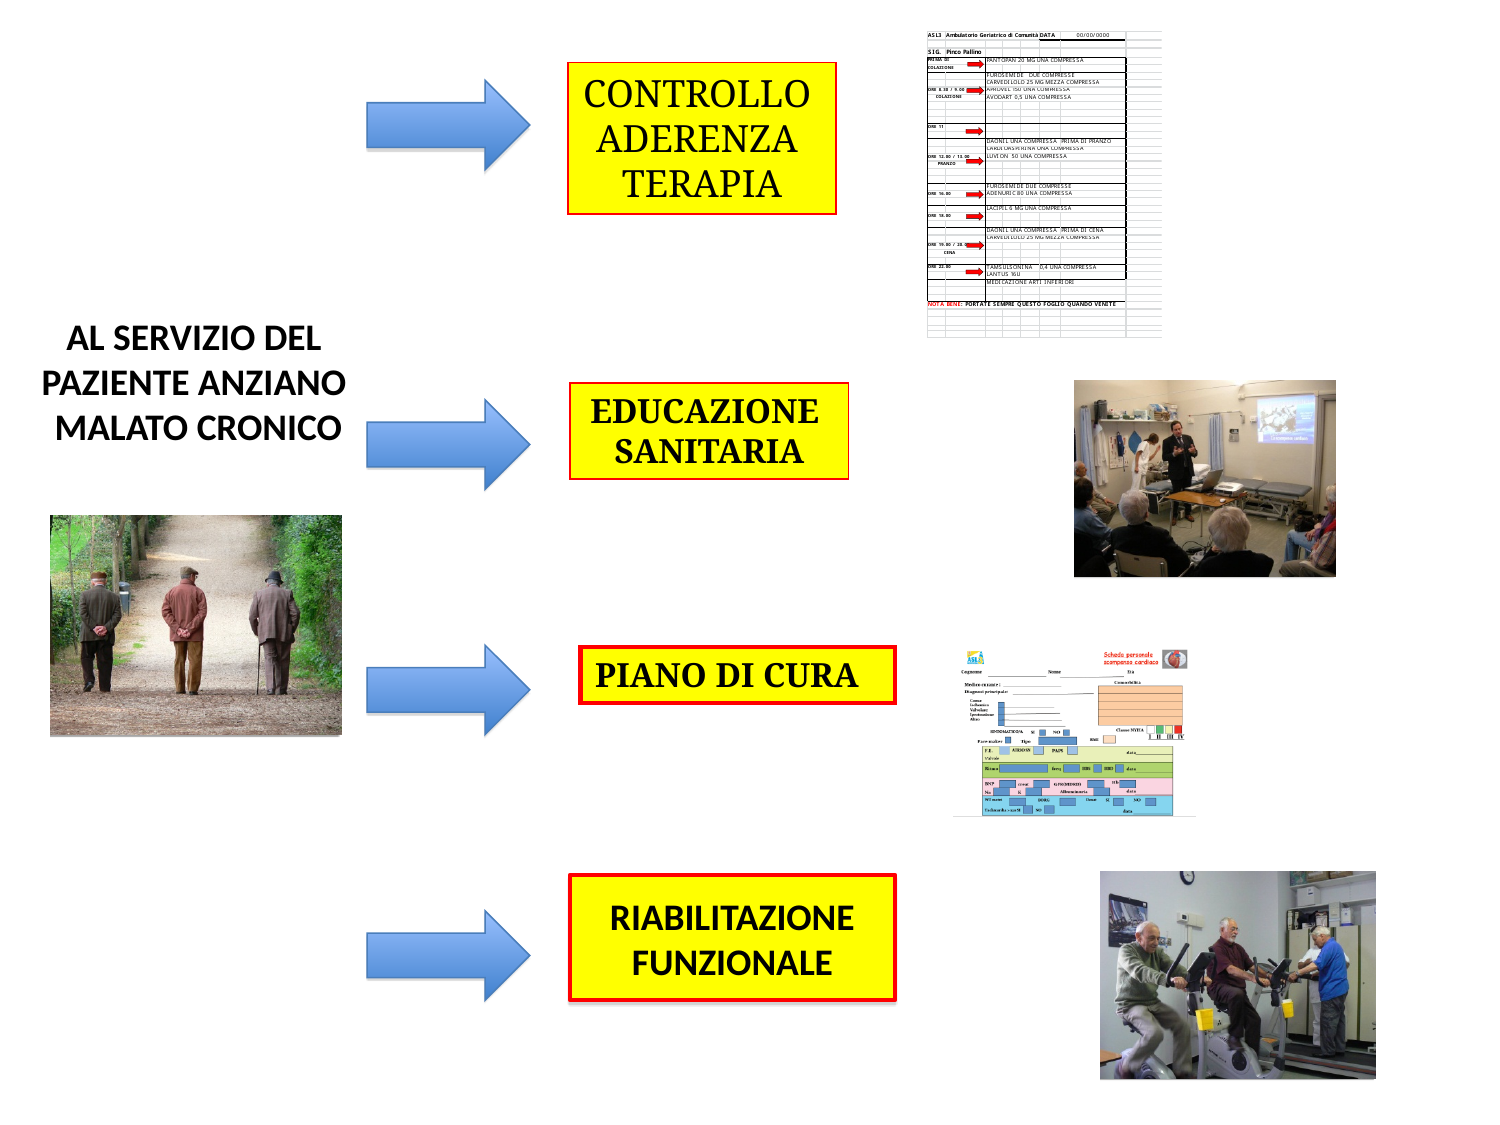

CONTROLLO
ADERENZA
TERAPIA
AL SERVIZIO DEL
PAZIENTE ANZIANO
MALATO CRONICO
#
EDUCAZIONE
SANITARIA
PIANO DI CURA
RIABILITAZIONE
FUNZIONALE